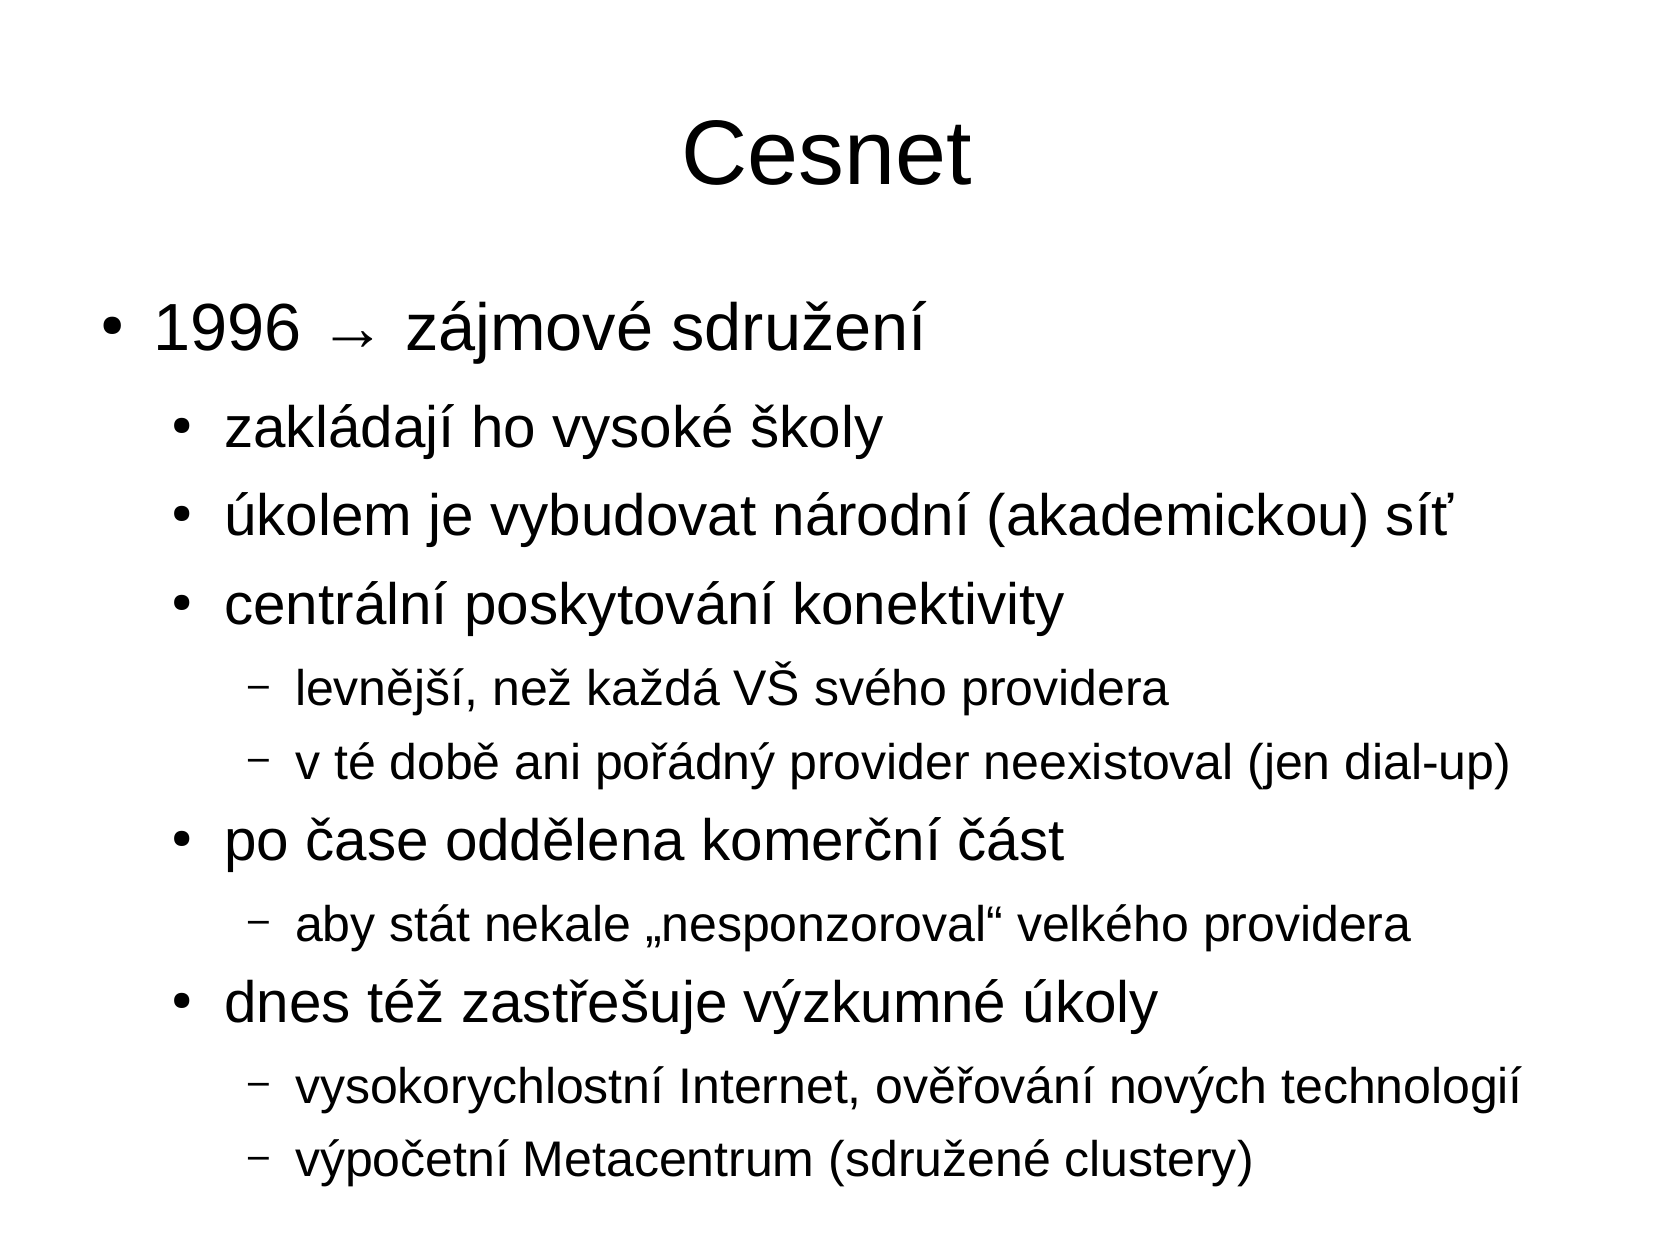

# Cesnet
1996 → zájmové sdružení
zakládají ho vysoké školy
úkolem je vybudovat národní (akademickou) síť
centrální poskytování konektivity
levnější, než každá VŠ svého providera
v té době ani pořádný provider neexistoval (jen dial-up)
po čase oddělena komerční část
aby stát nekale „nesponzoroval“ velkého providera
dnes též zastřešuje výzkumné úkoly
vysokorychlostní Internet, ověřování nových technologií
výpočetní Metacentrum (sdružené clustery)